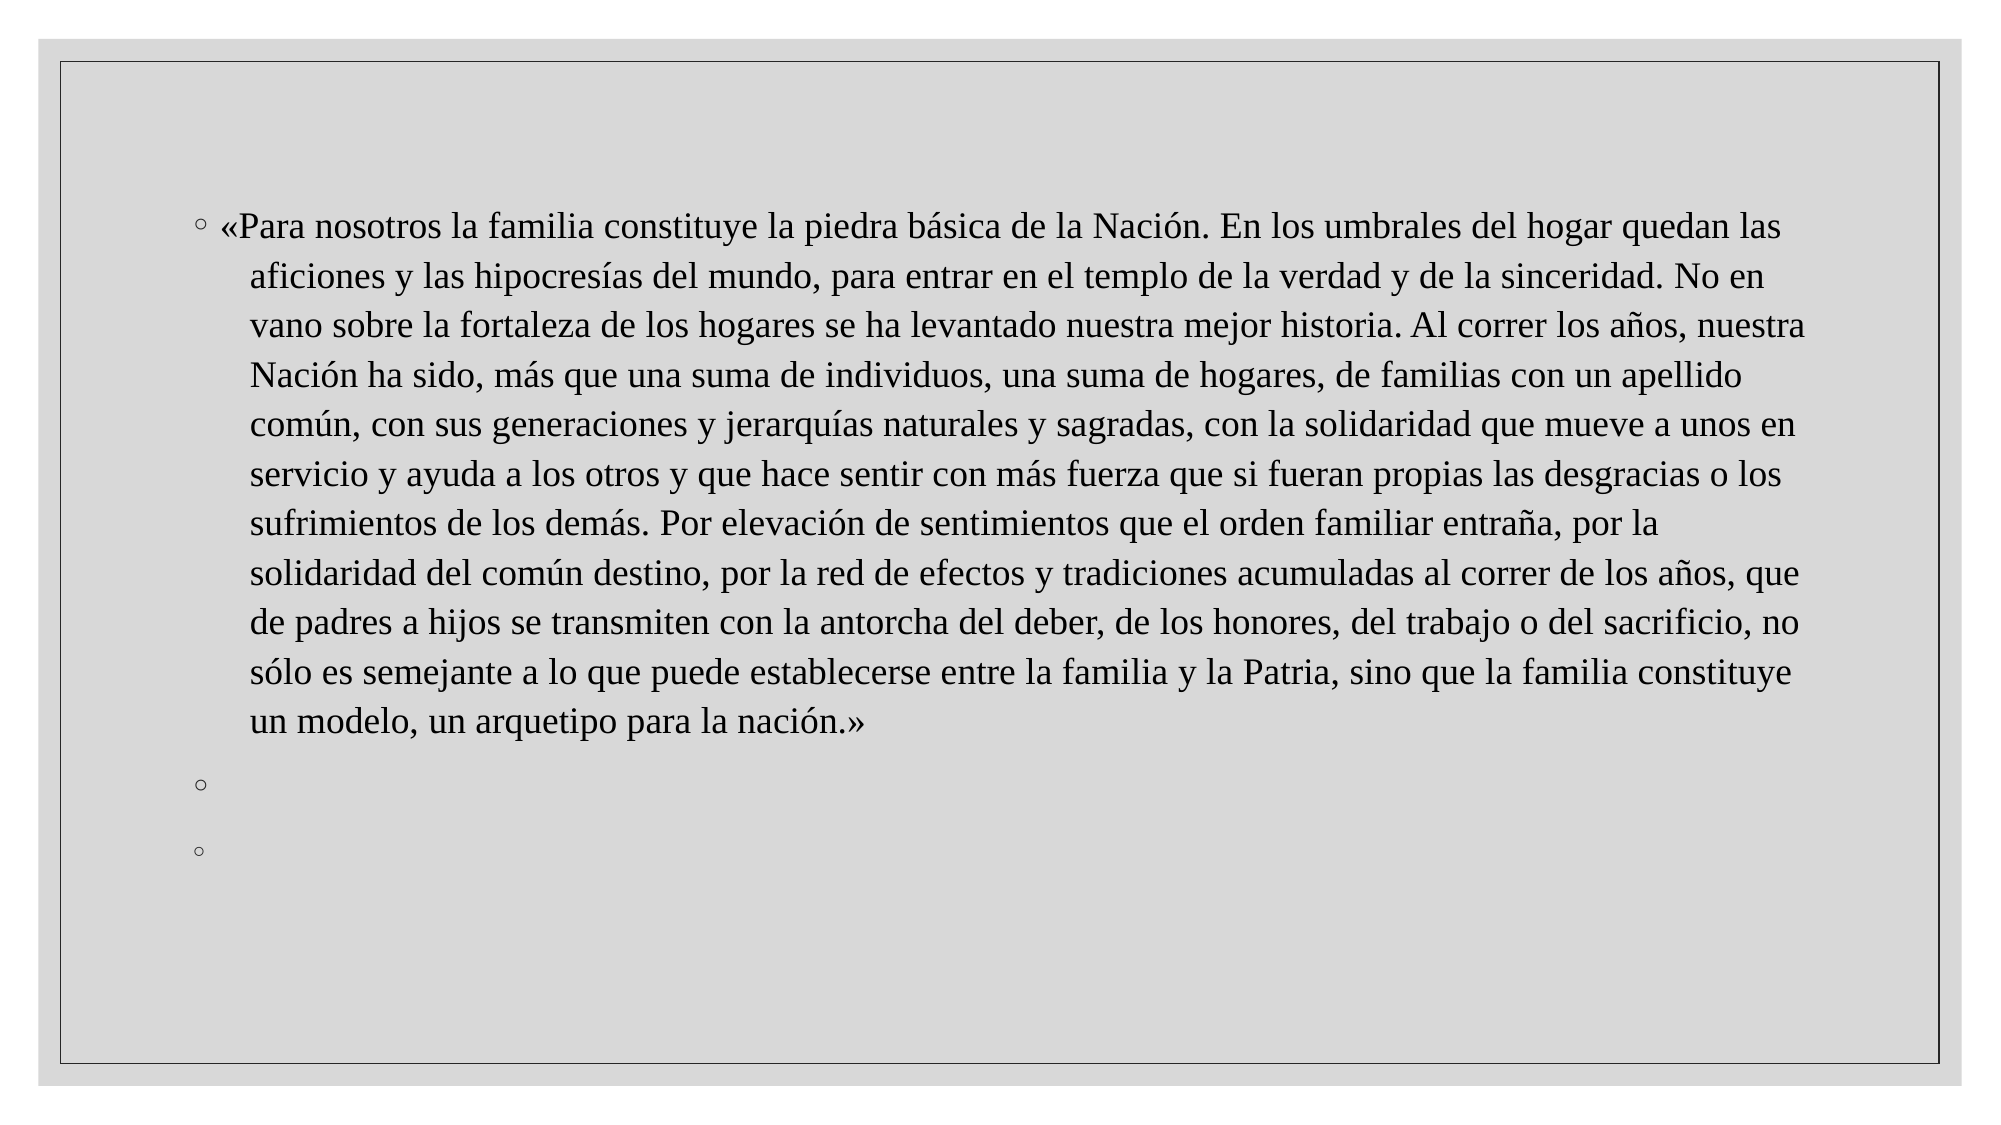

#
«Para nosotros la familia constituye la piedra básica de la Nación. En los umbrales del hogar quedan las aficiones y las hipocresías del mundo, para entrar en el templo de la verdad y de la sinceridad. No en vano sobre la fortaleza de los hogares se ha levantado nuestra mejor historia. Al correr los años, nuestra Nación ha sido, más que una suma de individuos, una suma de hogares, de familias con un apellido común, con sus generaciones y jerarquías naturales y sagradas, con la solidaridad que mueve a unos en servicio y ayuda a los otros y que hace sentir con más fuerza que si fueran propias las desgracias o los sufrimientos de los demás. Por elevación de sentimientos que el orden familiar entraña, por la solidaridad del común destino, por la red de efectos y tradiciones acumuladas al correr de los años, que de padres a hijos se transmiten con la antorcha del deber, de los honores, del trabajo o del sacrificio, no sólo es semejante a lo que puede establecerse entre la familia y la Patria, sino que la familia constituye un modelo, un arquetipo para la nación.»